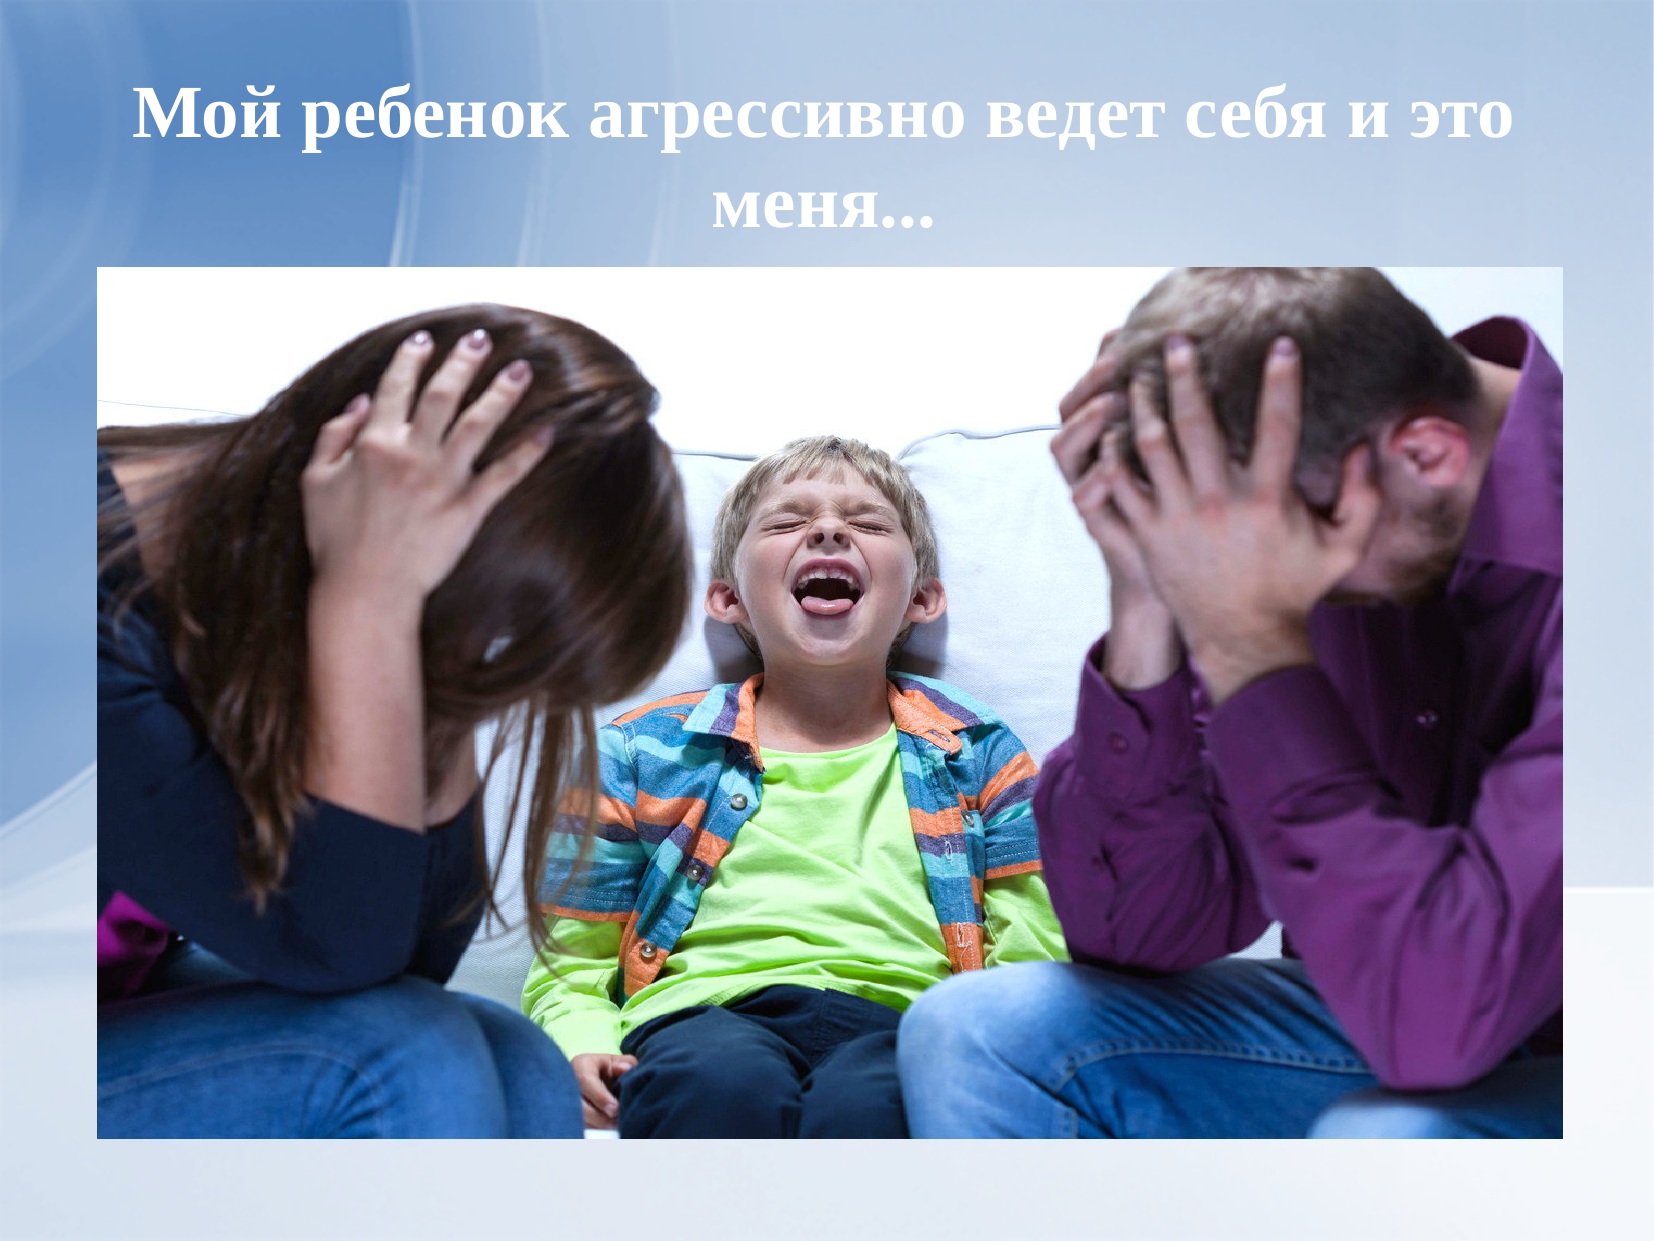

# Мой ребенок агрессивно ведет себя и это меня...